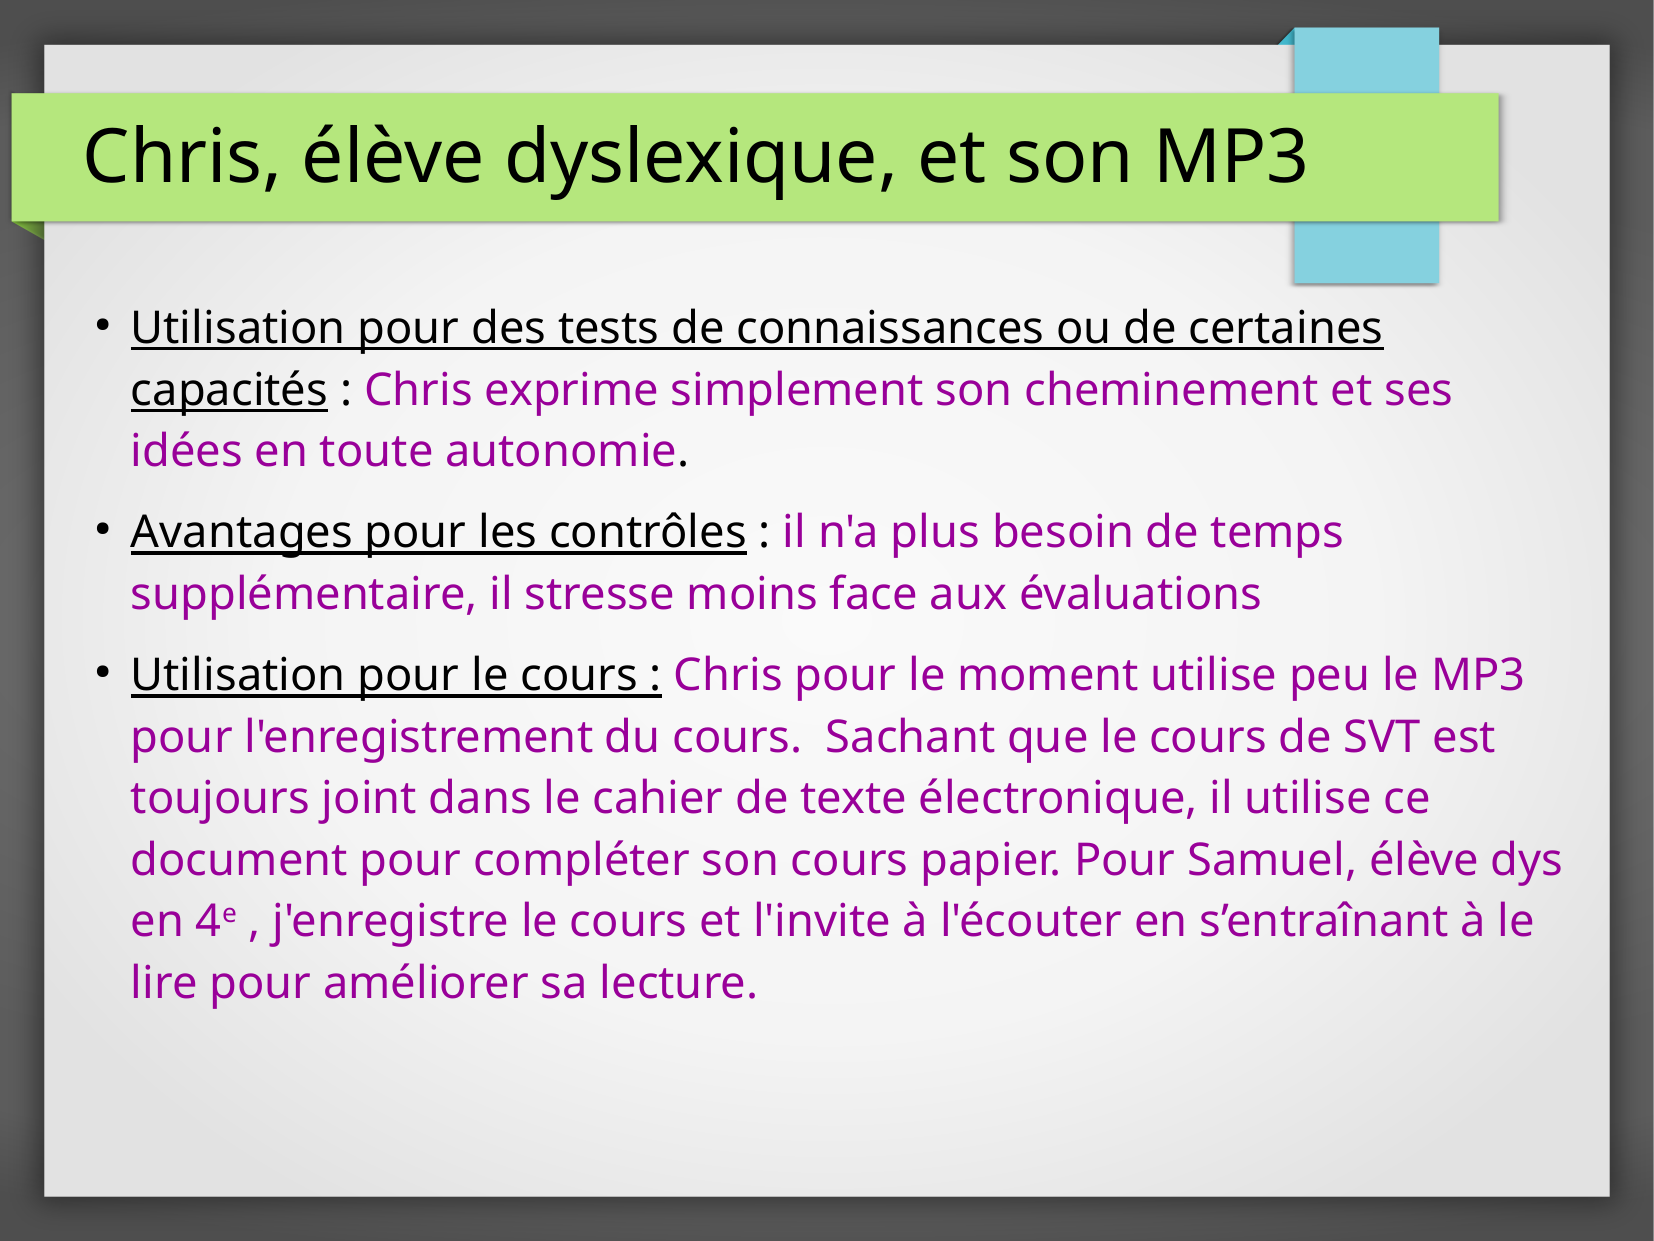

# Chris, élève dyslexique, et son MP3
Utilisation pour des tests de connaissances ou de certaines capacités : Chris exprime simplement son cheminement et ses idées en toute autonomie.
Avantages pour les contrôles : il n'a plus besoin de temps supplémentaire, il stresse moins face aux évaluations
Utilisation pour le cours : Chris pour le moment utilise peu le MP3 pour l'enregistrement du cours. Sachant que le cours de SVT est toujours joint dans le cahier de texte électronique, il utilise ce document pour compléter son cours papier. Pour Samuel, élève dys en 4e , j'enregistre le cours et l'invite à l'écouter en s’entraînant à le lire pour améliorer sa lecture.